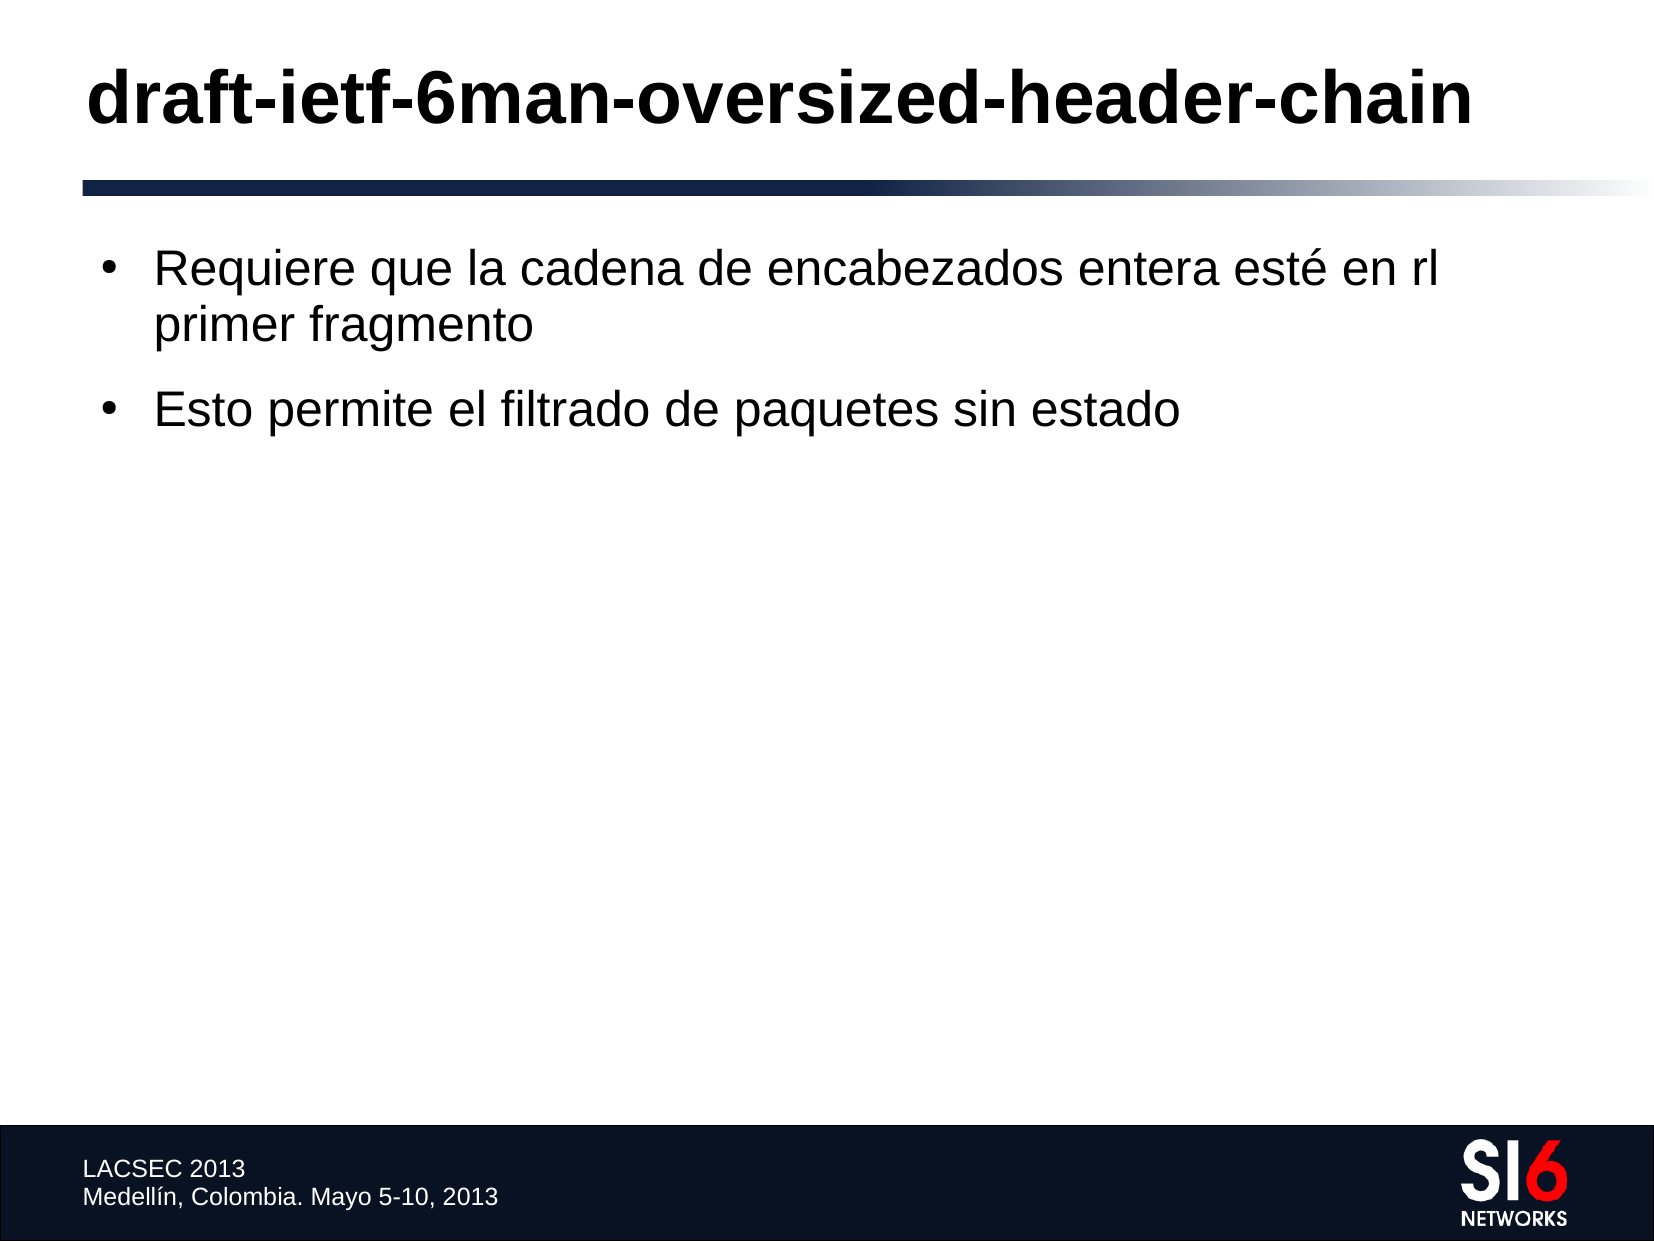

# draft-ietf-6man-oversized-header-chain
Requiere que la cadena de encabezados entera esté en rl primer fragmento
Esto permite el filtrado de paquetes sin estado